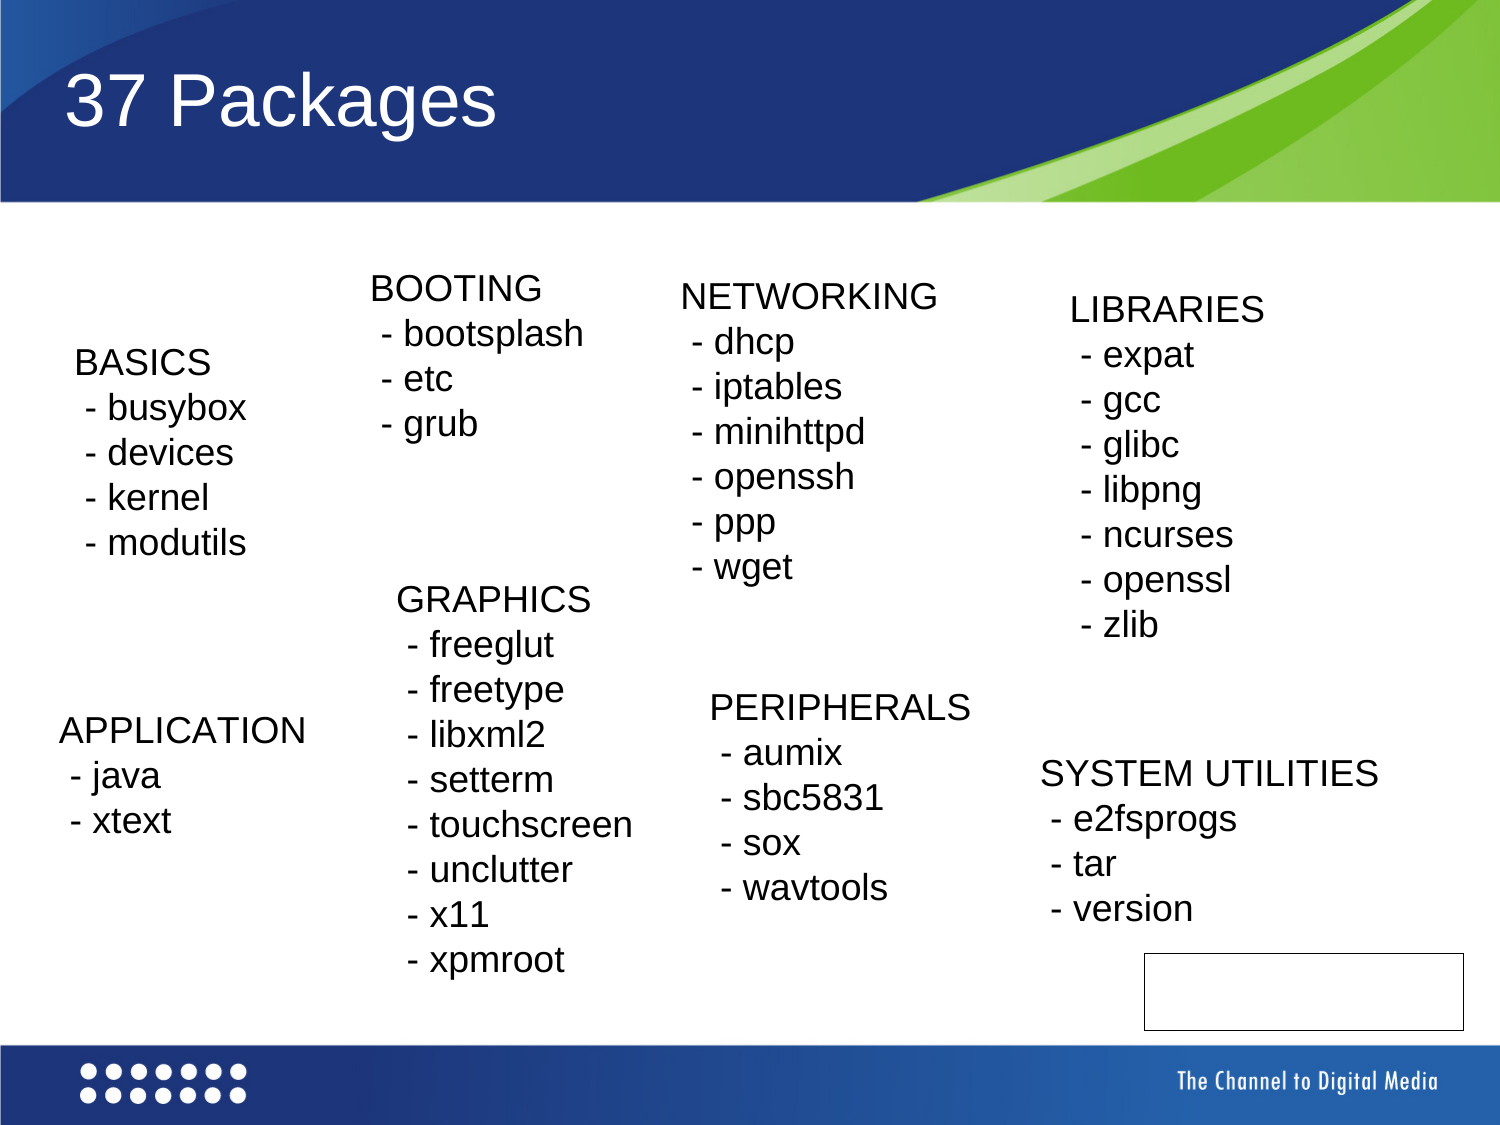

# 37 Packages
BOOTING
 - bootsplash
 - etc
 - grub
NETWORKING
 - dhcp
 - iptables
 - minihttpd
 - openssh
 - ppp
 - wget
LIBRARIES
 - expat
 - gcc
 - glibc
 - libpng
 - ncurses
 - openssl
 - zlib
BASICS
 - busybox
 - devices
 - kernel
 - modutils
GRAPHICS
 - freeglut
 - freetype
 - libxml2
 - setterm
 - touchscreen
 - unclutter
 - x11
 - xpmroot
PERIPHERALS
 - aumix
 - sbc5831
 - sox
 - wavtools
APPLICATION
 - java
 - xtext
SYSTEM UTILITIES
 - e2fsprogs
 - tar
 - version